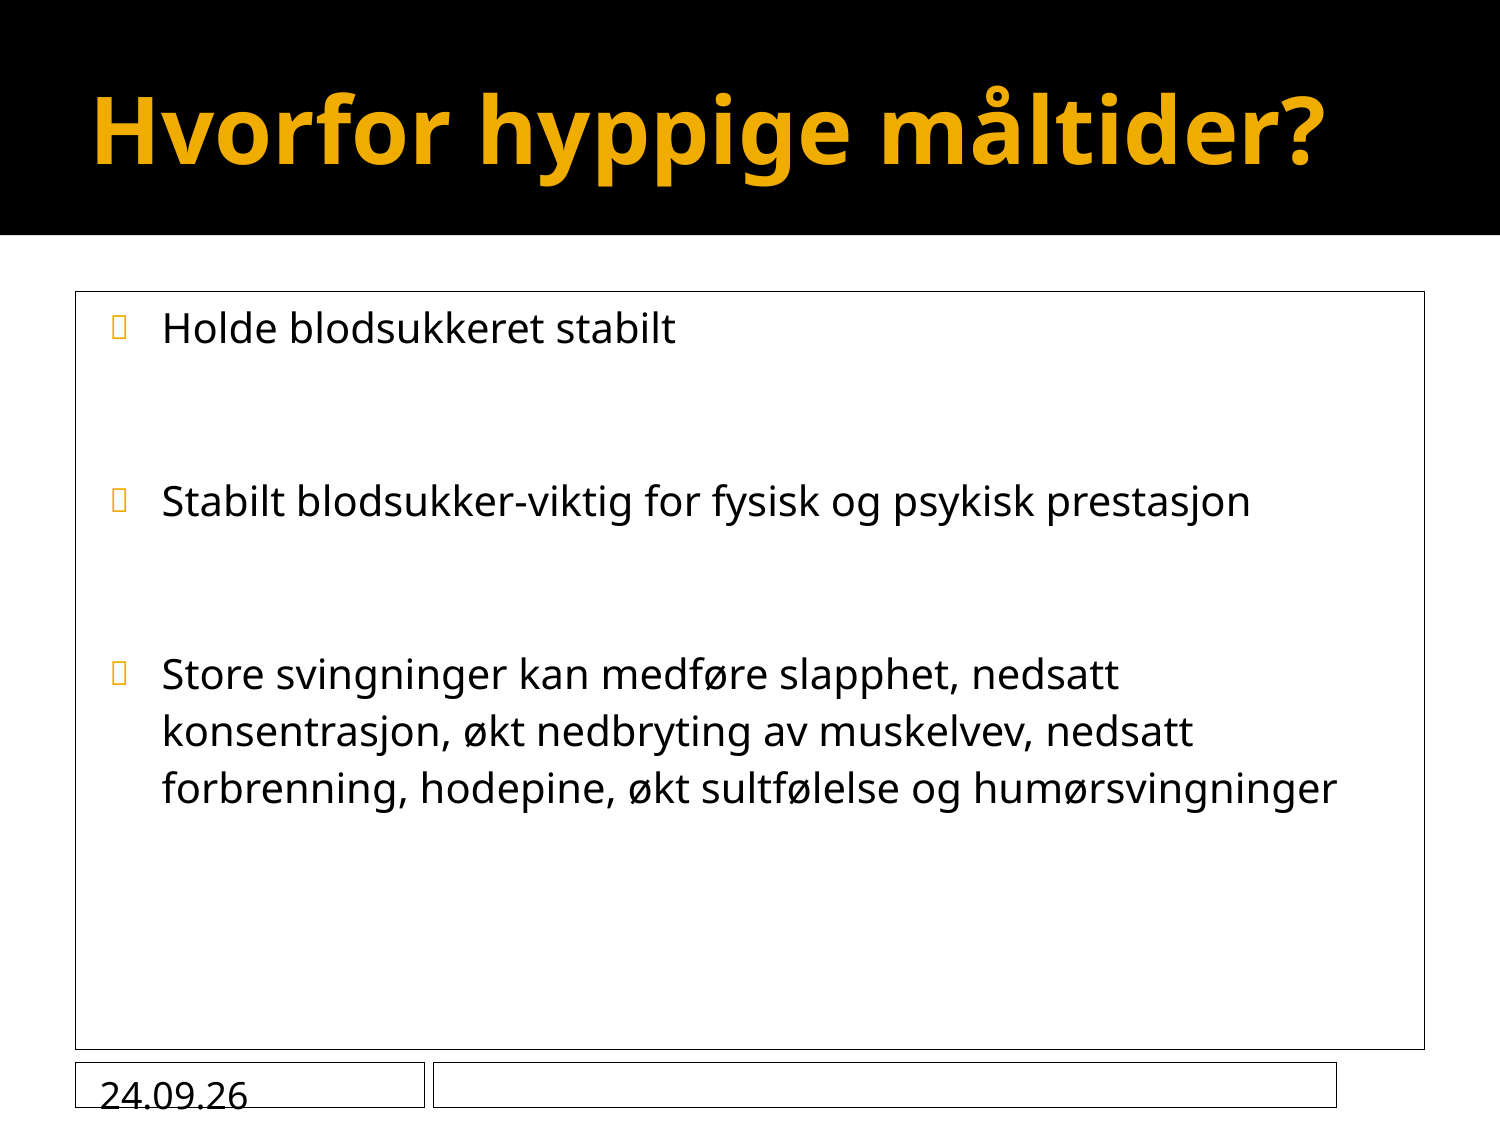

# Hvorfor hyppige måltider?
Holde blodsukkeret stabilt
Stabilt blodsukker-viktig for fysisk og psykisk prestasjon
Store svingninger kan medføre slapphet, nedsatt konsentrasjon, økt nedbryting av muskelvev, nedsatt forbrenning, hodepine, økt sultfølelse og humørsvingninger